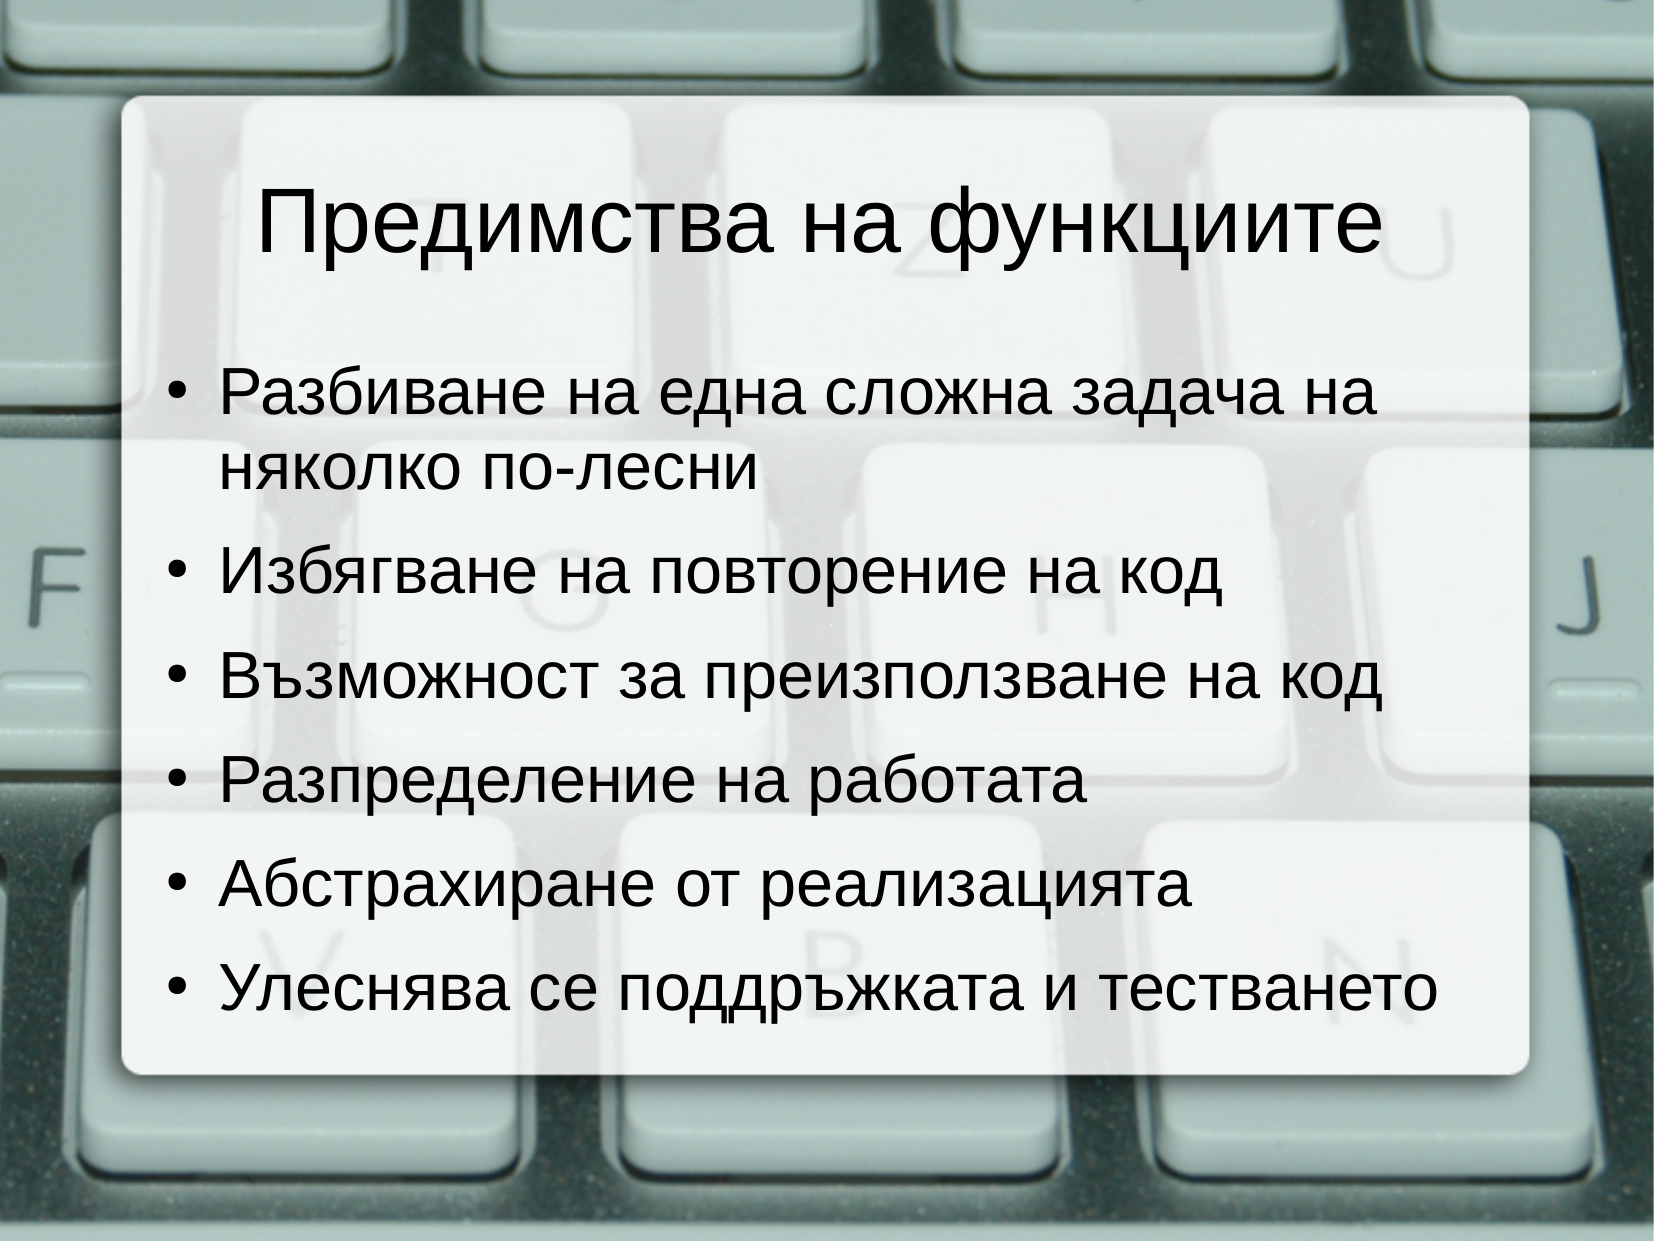

# Предимства на функциите
Разбиване на една сложна задача на няколко по-лесни
Избягване на повторение на код
Възможност за преизползване на код
Разпределение на работата
Абстрахиране от реализацията
Улеснява се поддръжката и тестването